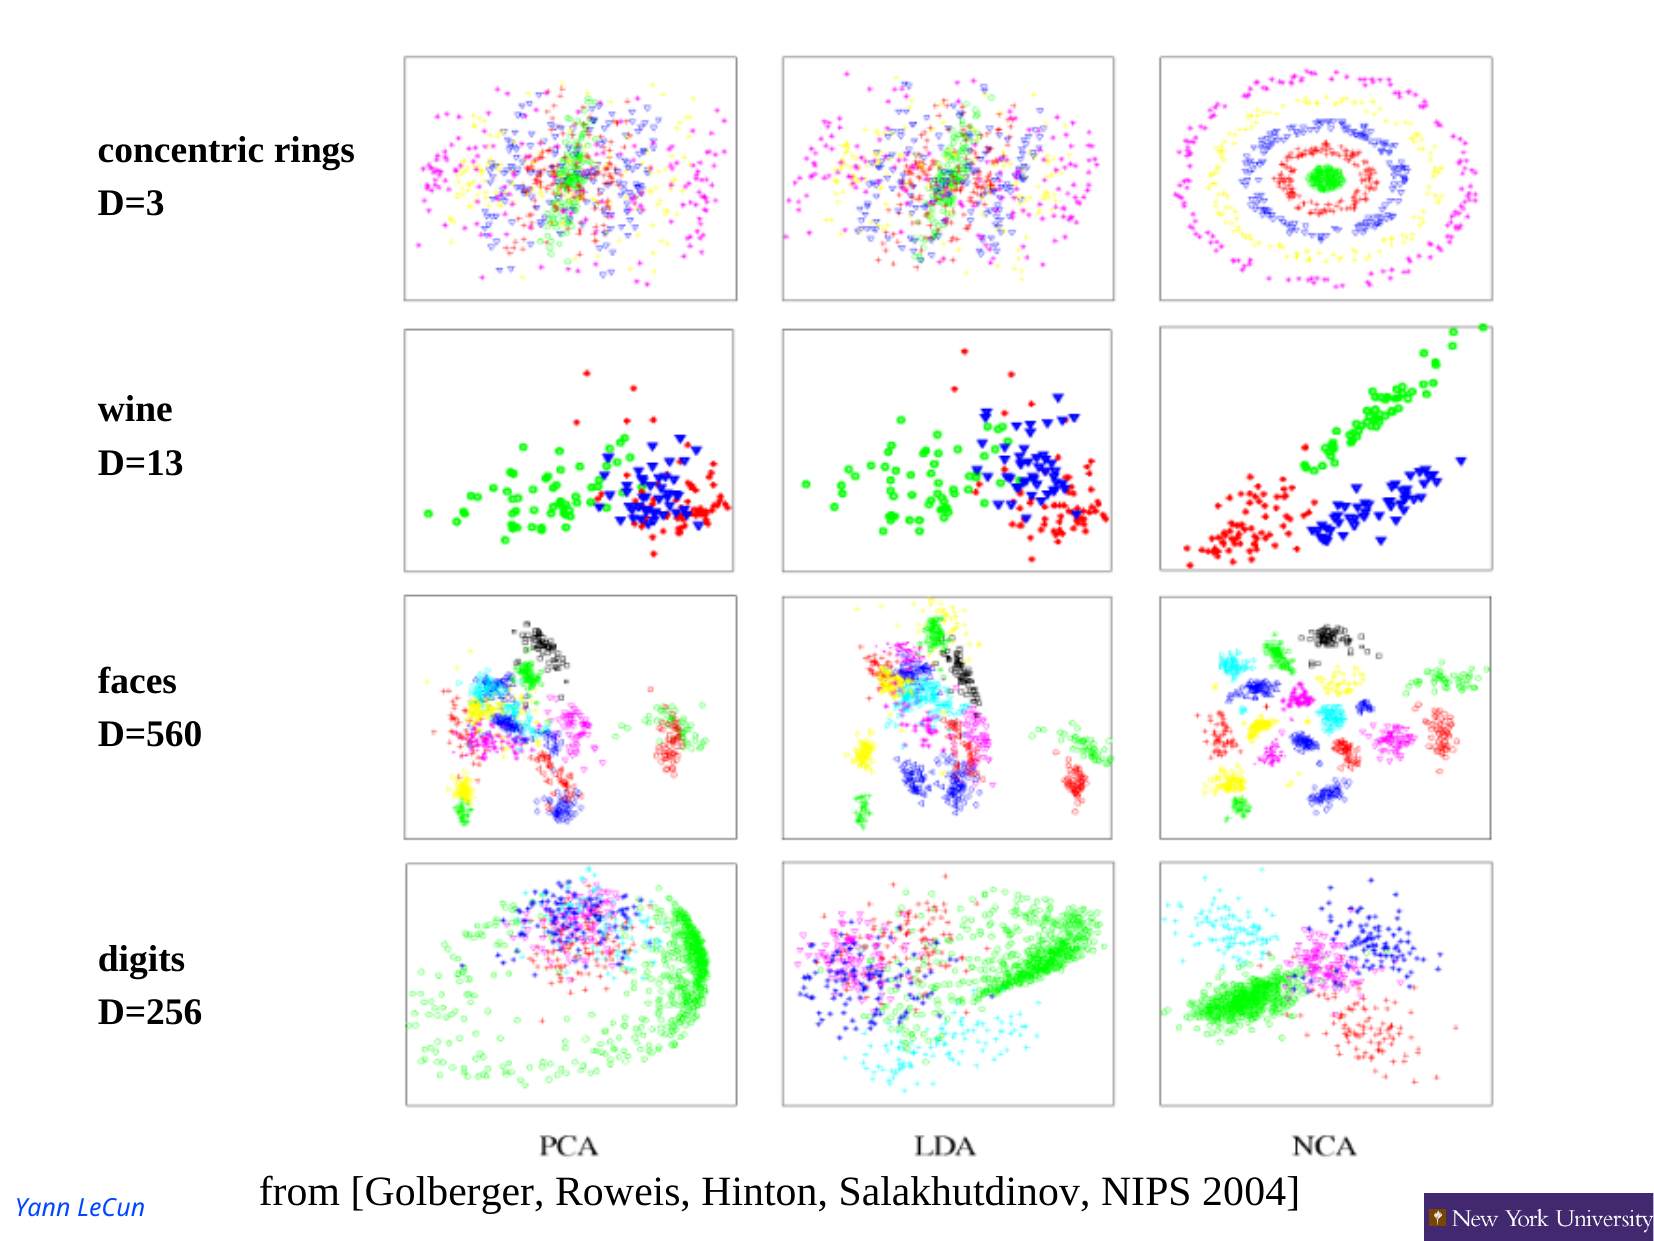

concentric rings
D=3
wine
D=13
faces
D=560
digits
D=256
from [Golberger, Roweis, Hinton, Salakhutdinov, NIPS 2004]